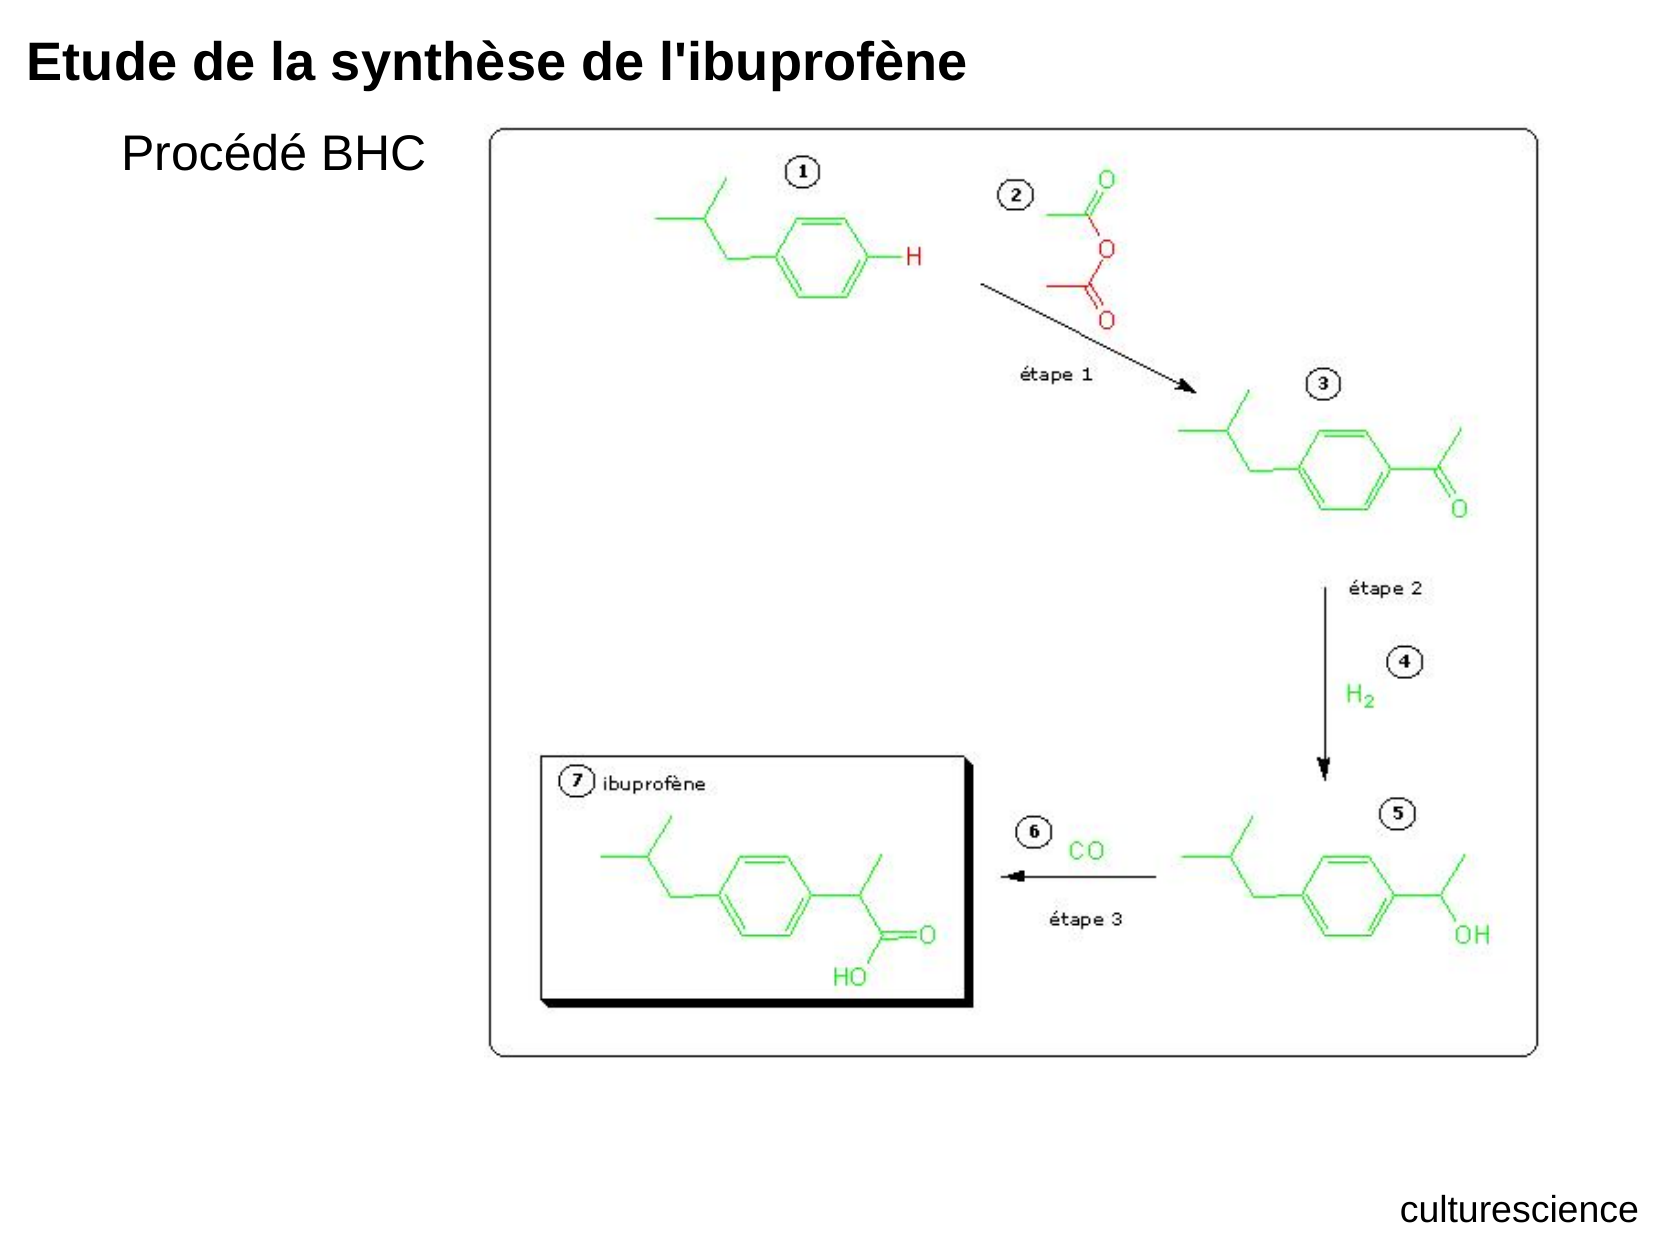

Etude de la synthèse de l'ibuprofène
Procédé BHC
culturescience